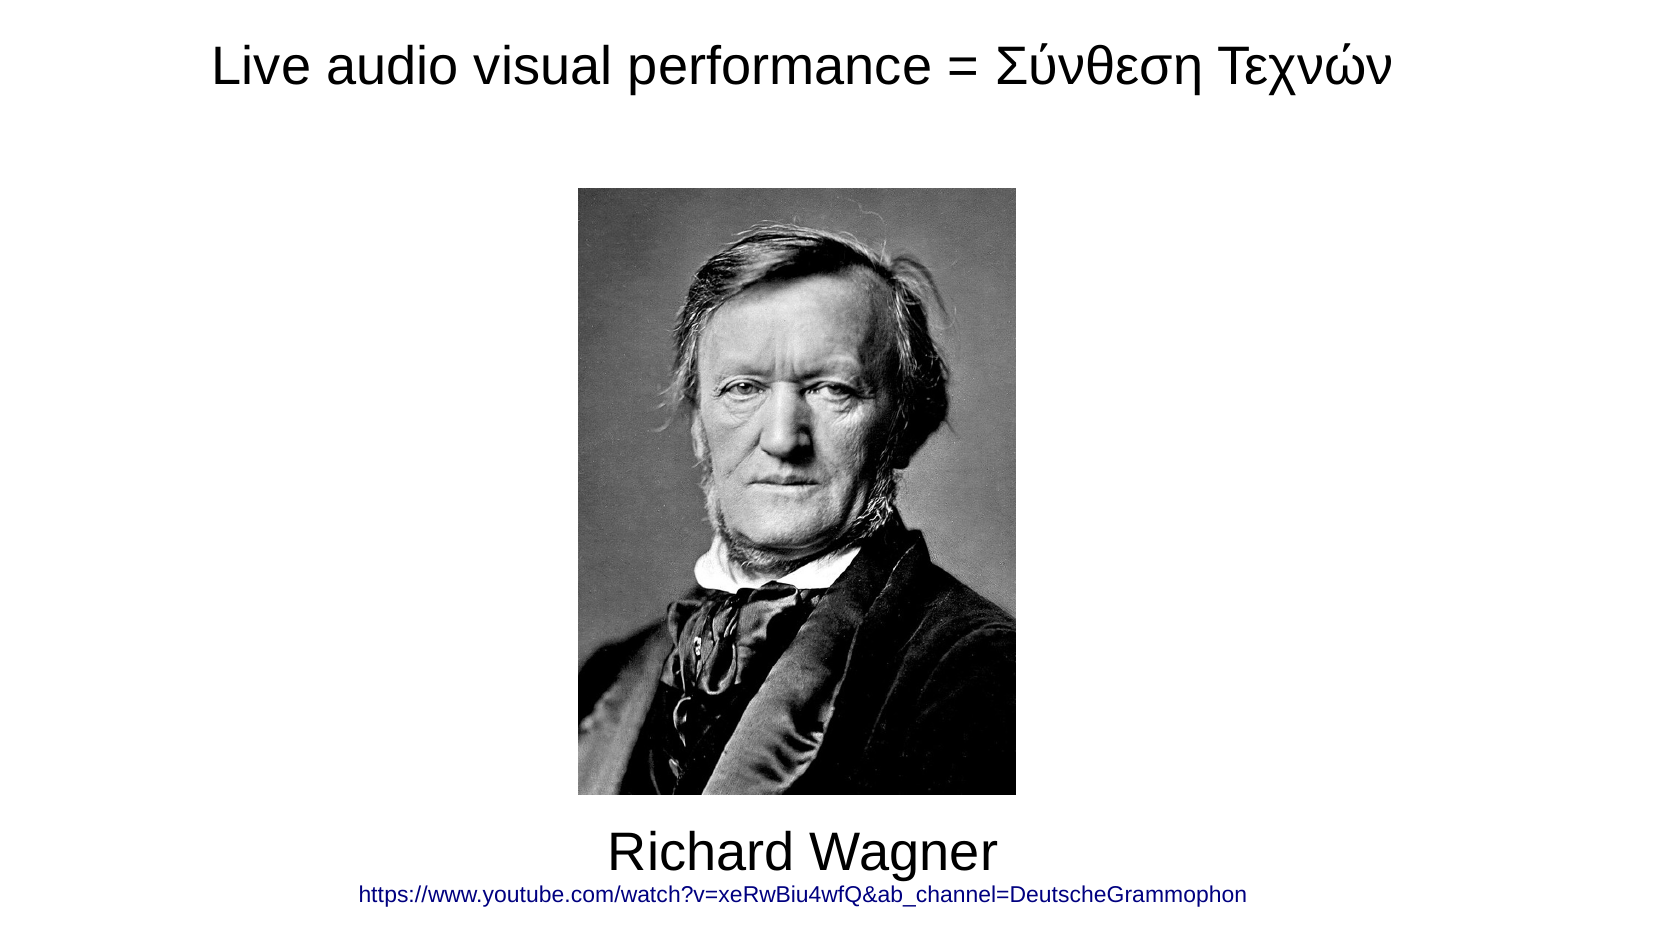

# Live audio visual performance = Σύνθεση Τεχνών Richard Wagner https://www.youtube.com/watch?v=xeRwBiu4wfQ&ab_channel=DeutscheGrammophon